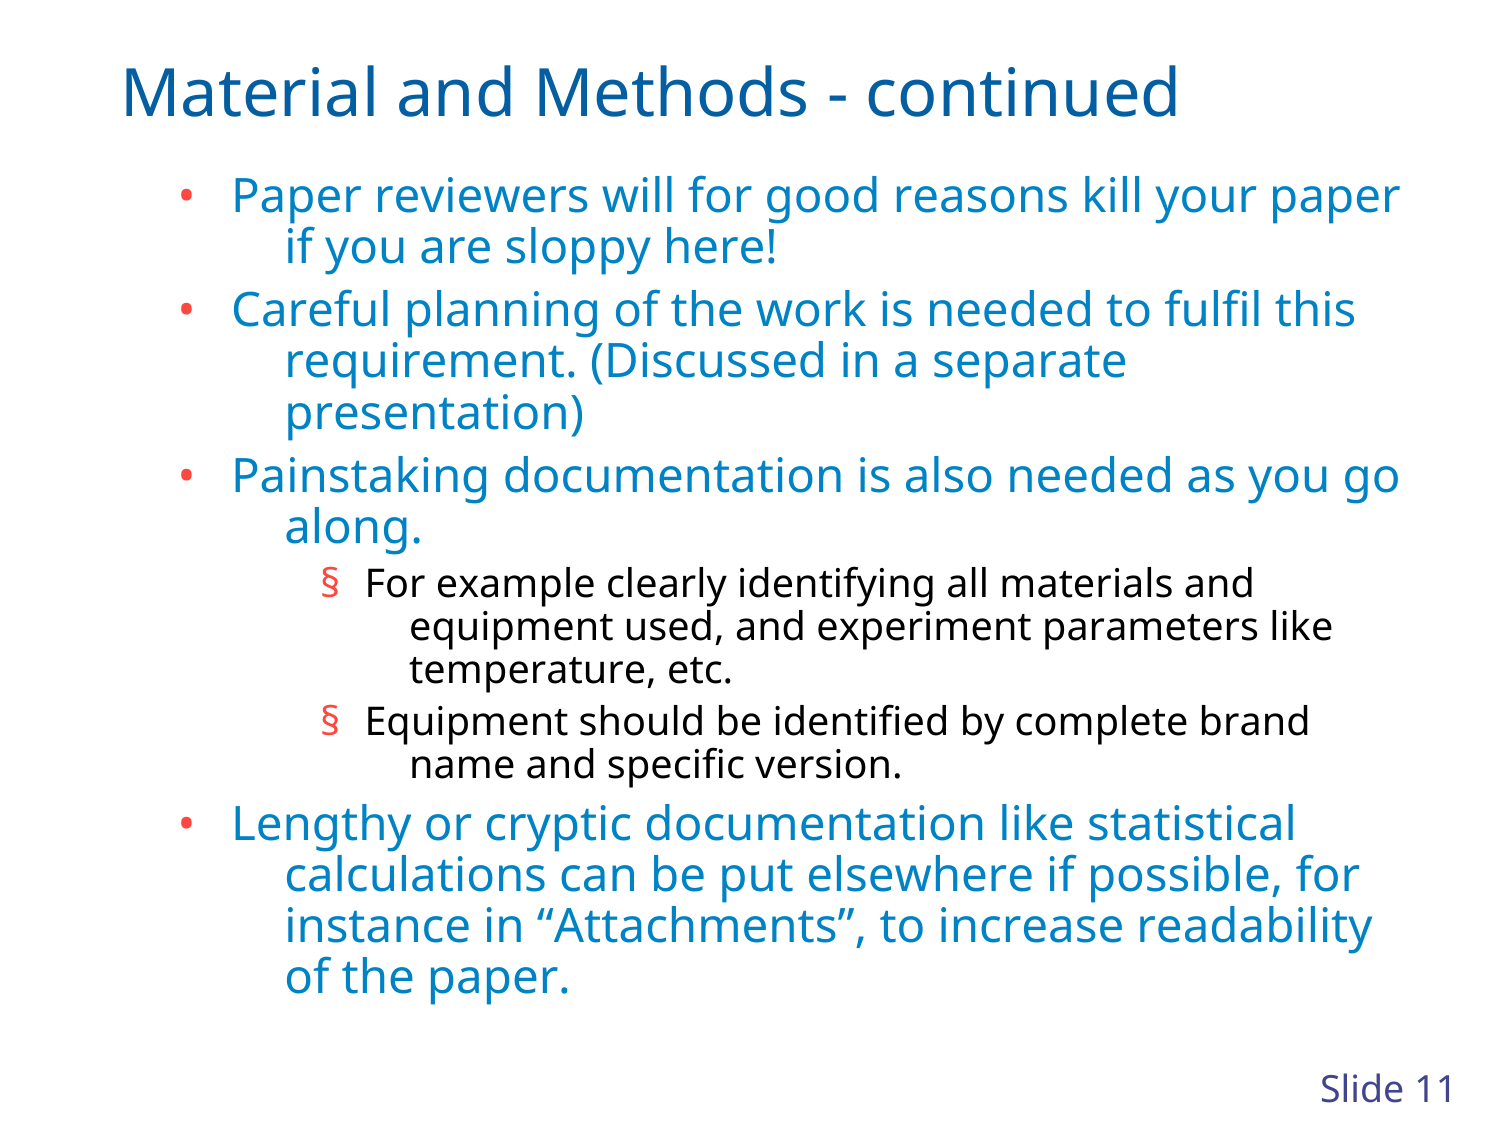

# Material and Methods - continued
Paper reviewers will for good reasons kill your paper if you are sloppy here!
Careful planning of the work is needed to fulfil this requirement. (Discussed in a separate presentation)
Painstaking documentation is also needed as you go along.
For example clearly identifying all materials and equipment used, and experiment parameters like temperature, etc.
Equipment should be identified by complete brand name and specific version.
Lengthy or cryptic documentation like statistical calculations can be put elsewhere if possible, for instance in “Attachments”, to increase readability of the paper.